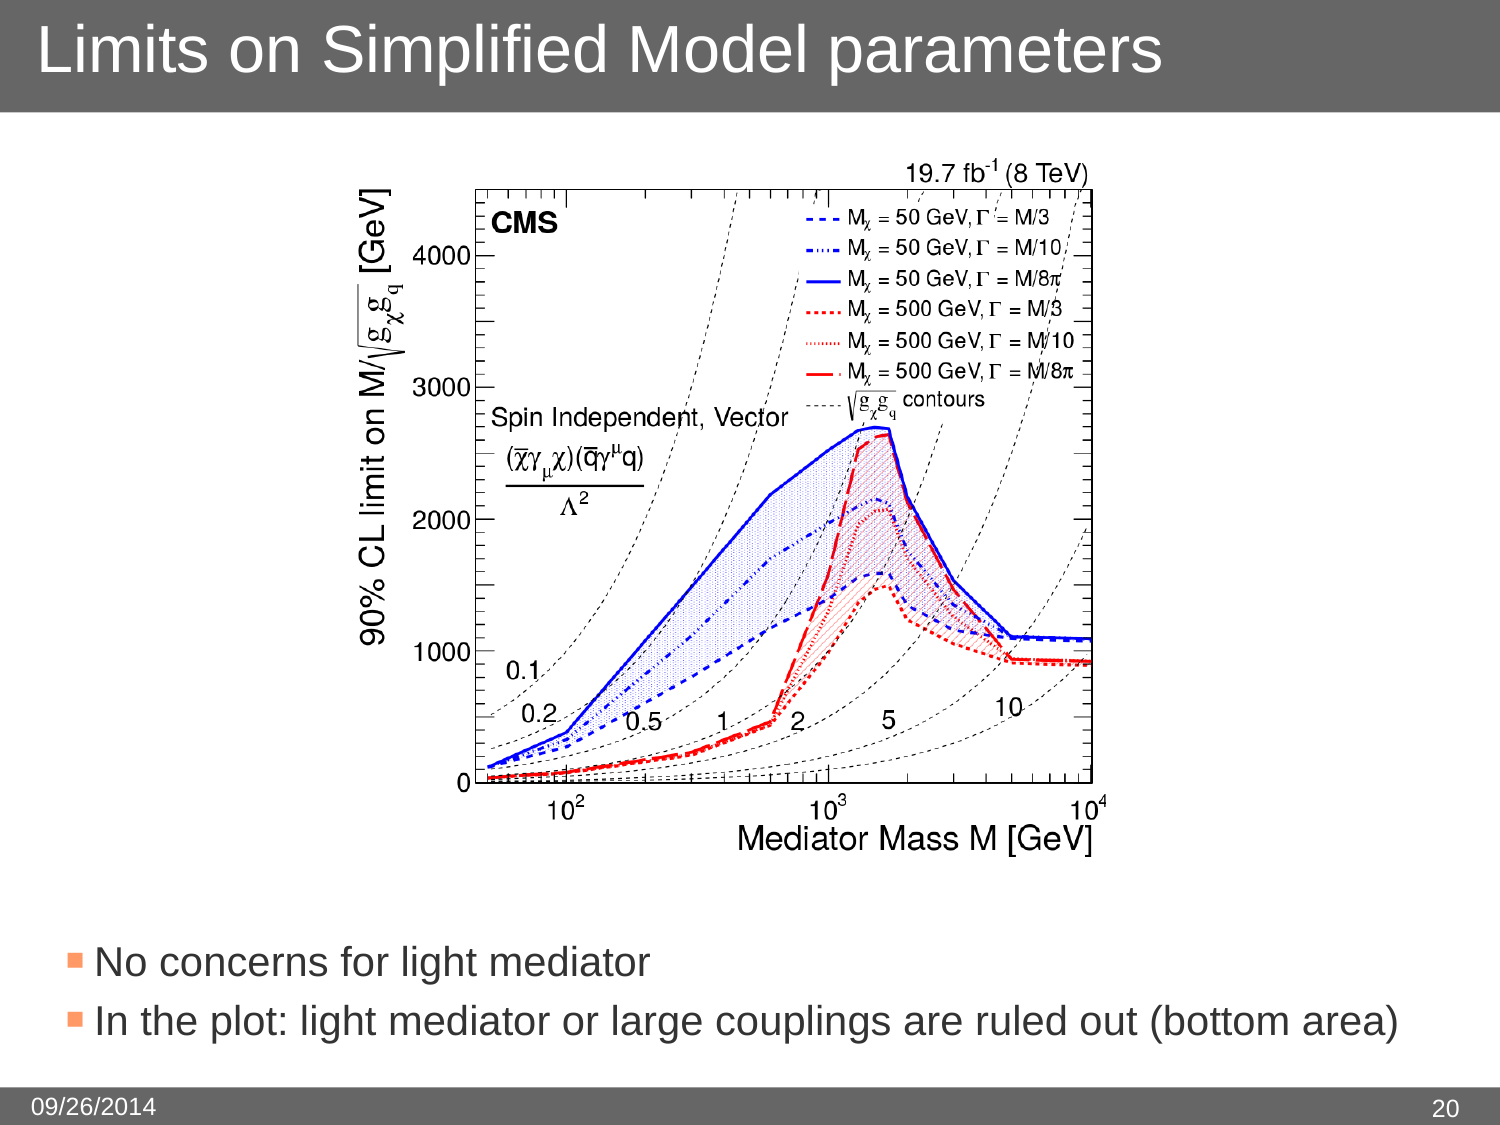

# Limits on Simplified Model parameters
 No concerns for light mediator
 In the plot: light mediator or large couplings are ruled out (bottom area)